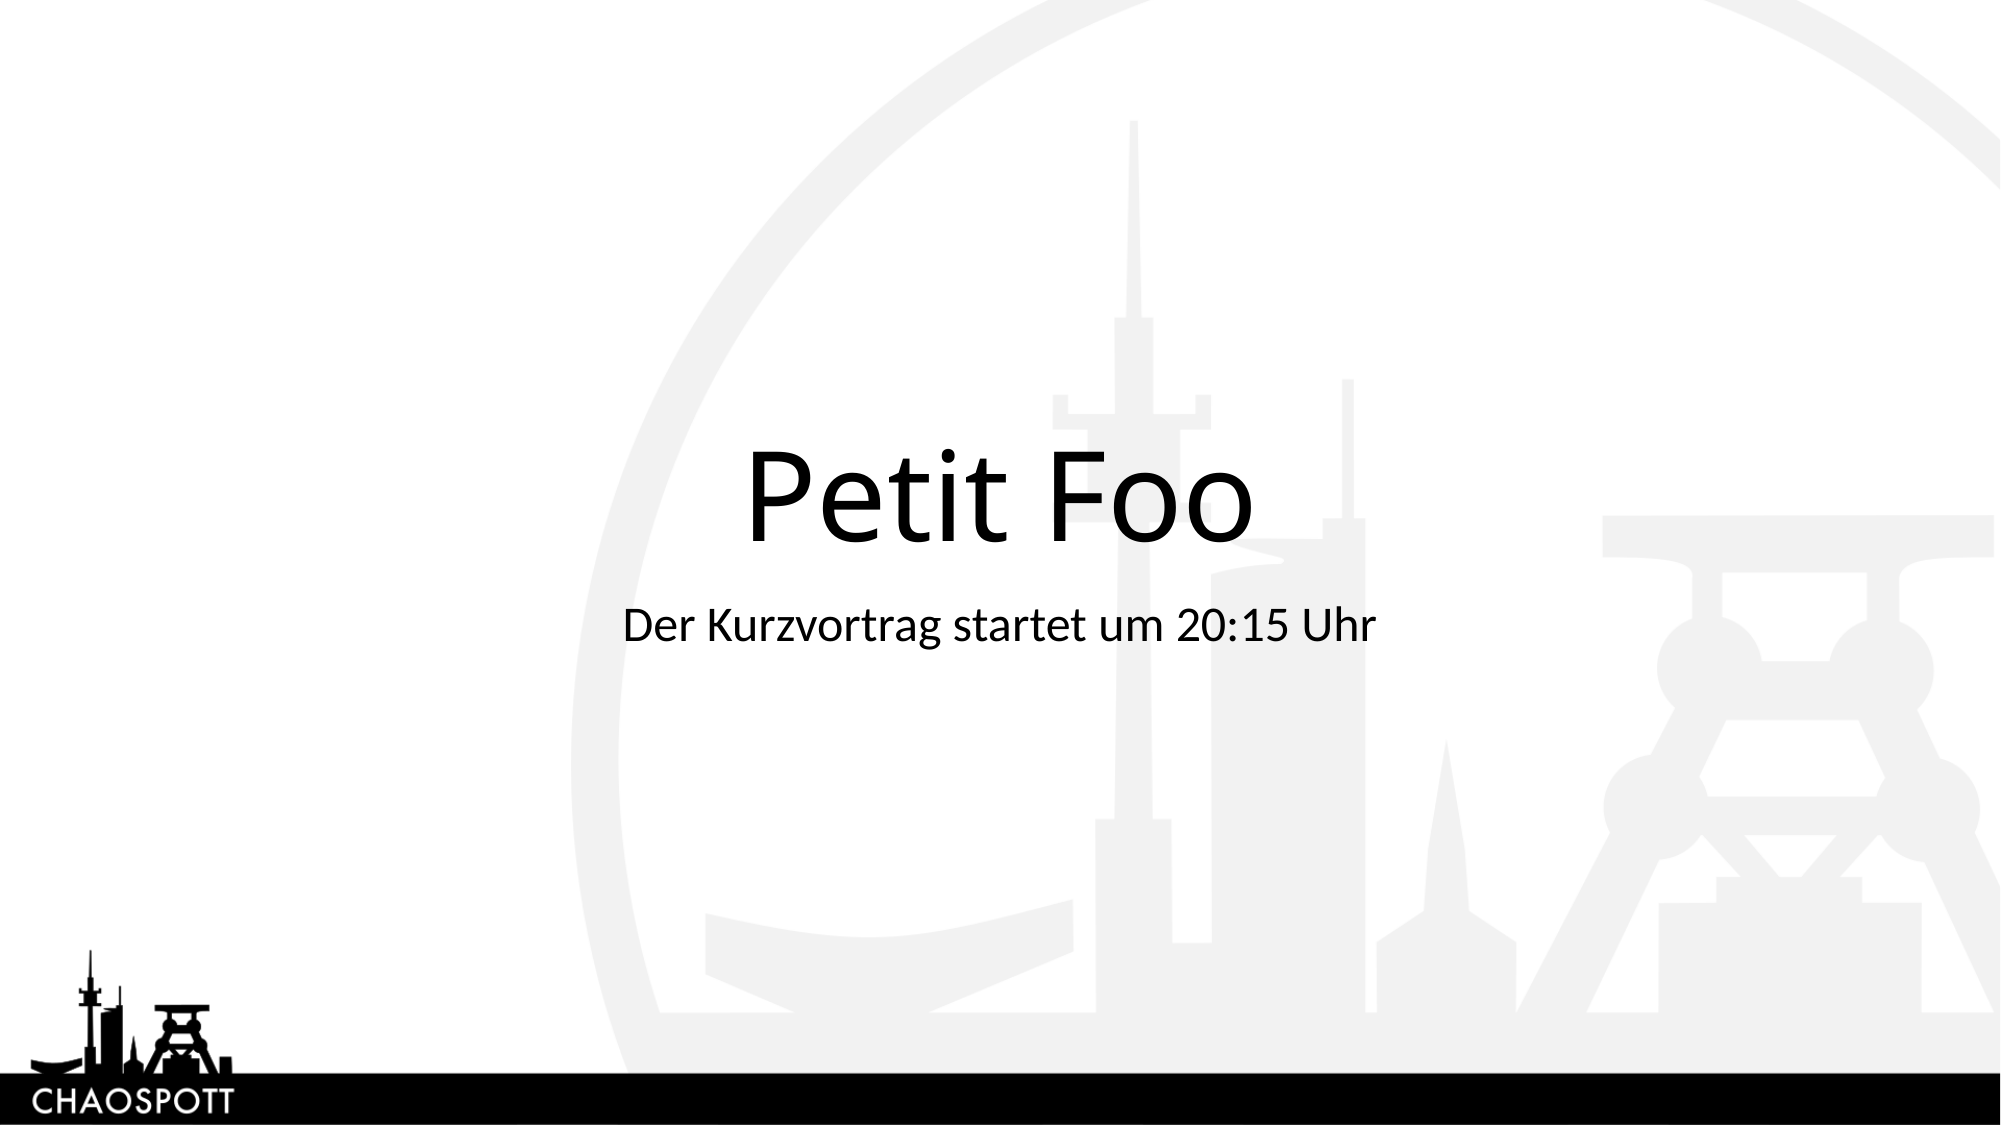

# Petit Foo
Der Kurzvortrag startet um 20:15 Uhr